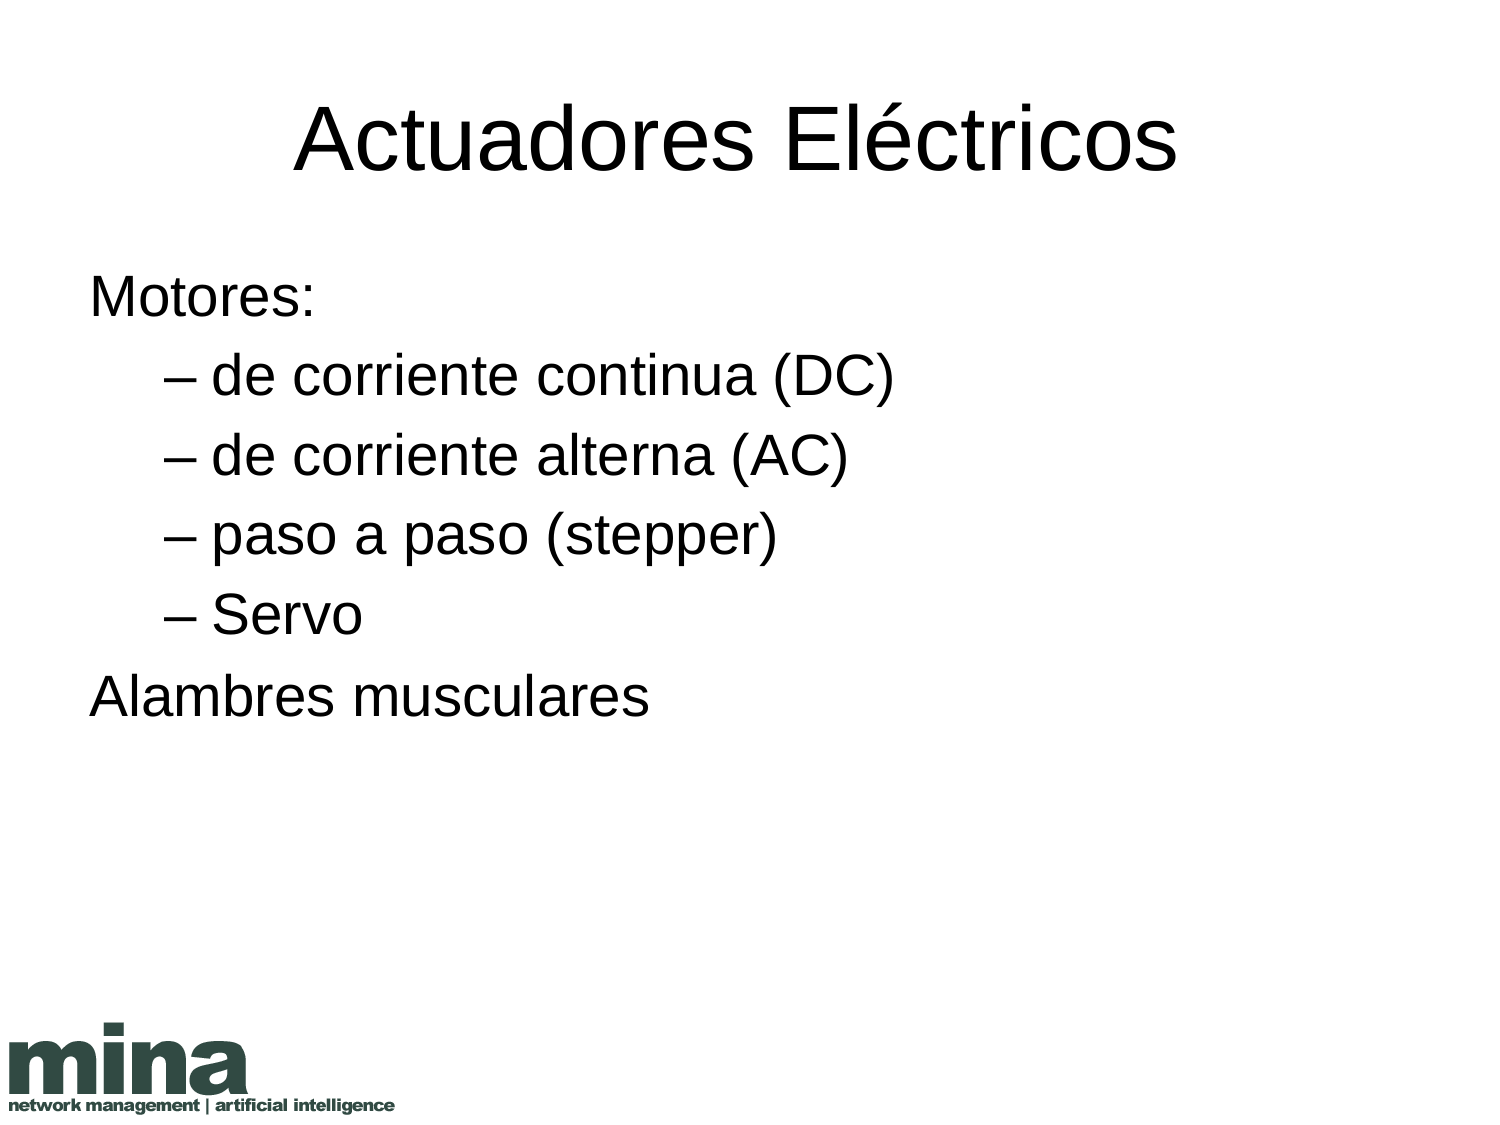

# Actuadores Eléctricos
Motores:
de corriente continua (DC)
de corriente alterna (AC)
paso a paso (stepper)
Servo
Alambres musculares